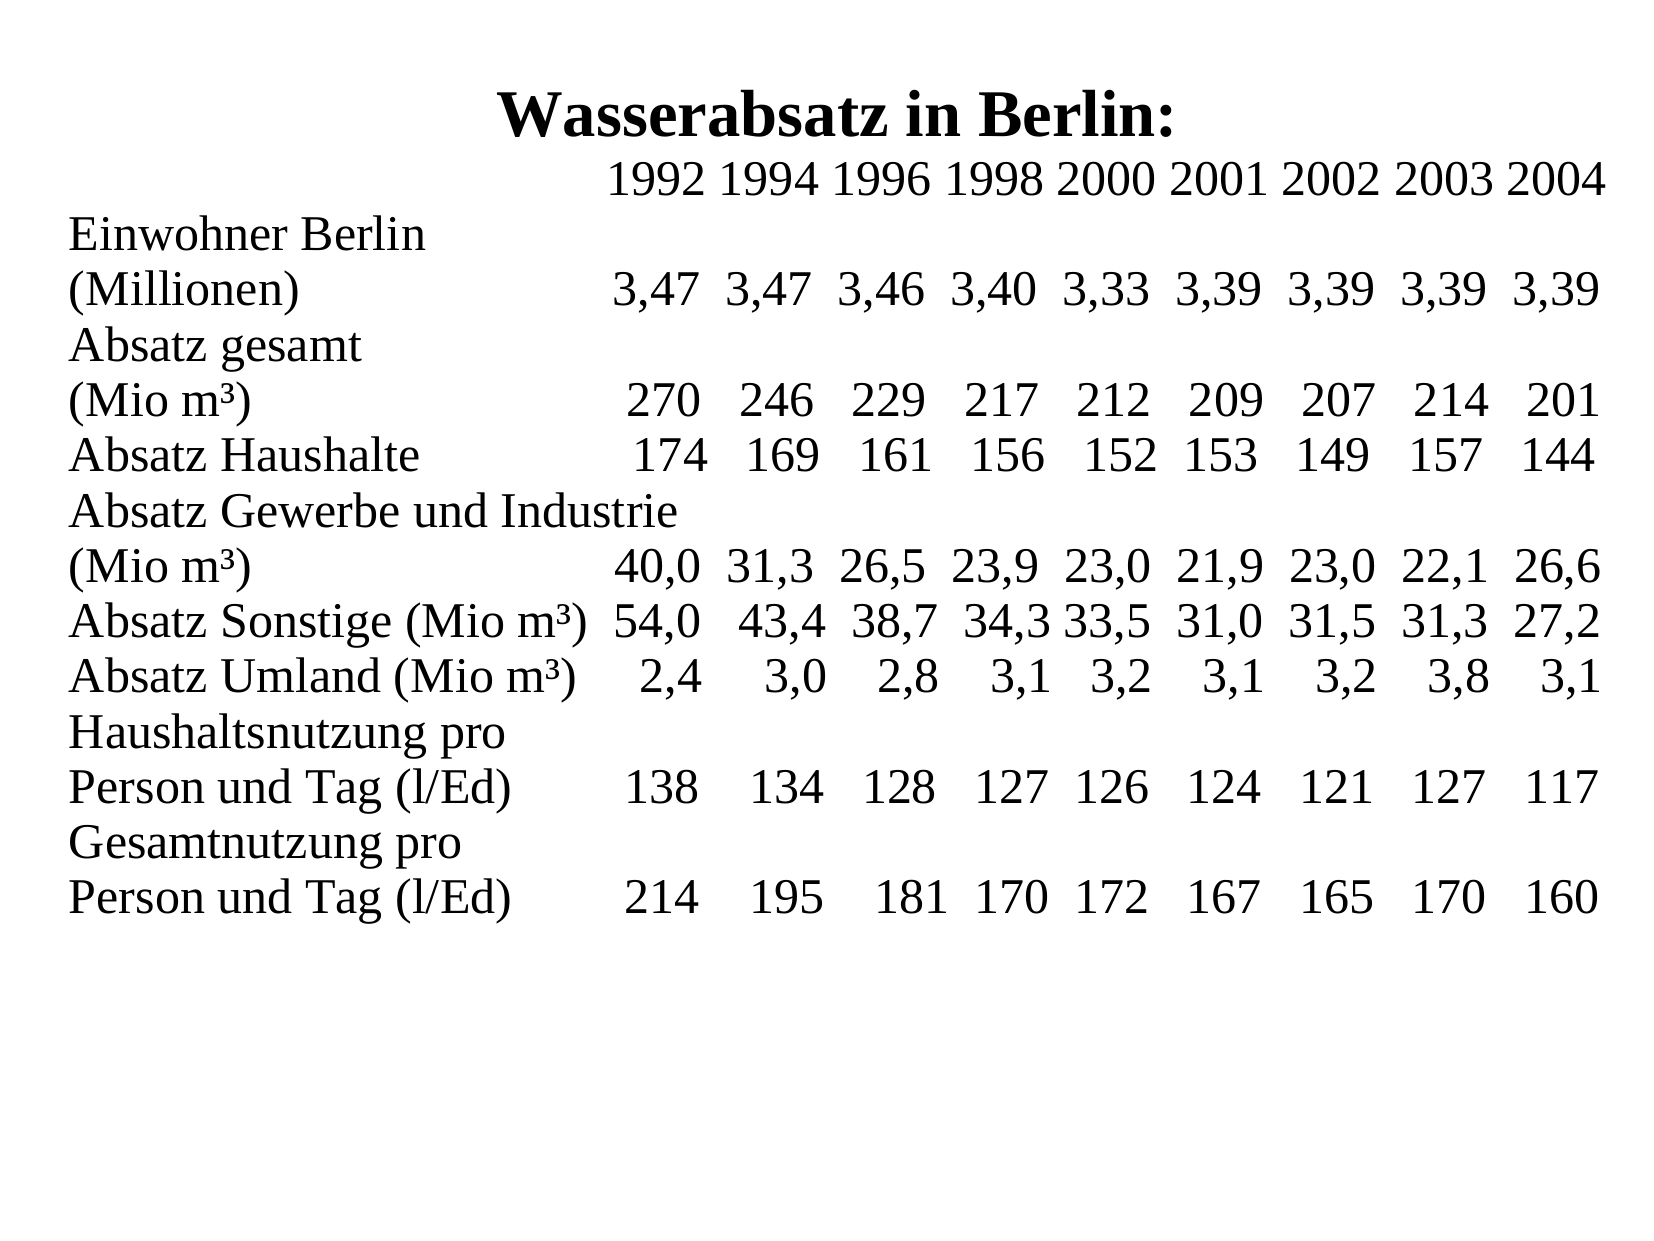

Wasserabsatz in Berlin:
 1992 1994 1996 1998 2000 2001 2002 2003 2004
Einwohner Berlin
(Millionen) 3,47 3,47 3,46 3,40 3,33 3,39 3,39 3,39 3,39
Absatz gesamt
(Mio m³) 270 246 229 217 212 209 207 214 201
Absatz Haushalte 174 169 161 156 152 153 149 157 144
Absatz Gewerbe und Industrie
(Mio m³) 40,0 31,3 26,5 23,9 23,0 21,9 23,0 22,1 26,6
Absatz Sonstige (Mio m³) 54,0 43,4 38,7 34,3 33,5 31,0 31,5 31,3 27,2
Absatz Umland (Mio m³) 2,4 3,0 2,8 3,1 3,2 3,1 3,2 3,8 3,1
Haushaltsnutzung pro
Person und Tag (l/Ed) 138 134 128 127 126 124 121 127 117
Gesamtnutzung pro
Person und Tag (l/Ed) 214 195 181 170 172 167 165 170 160